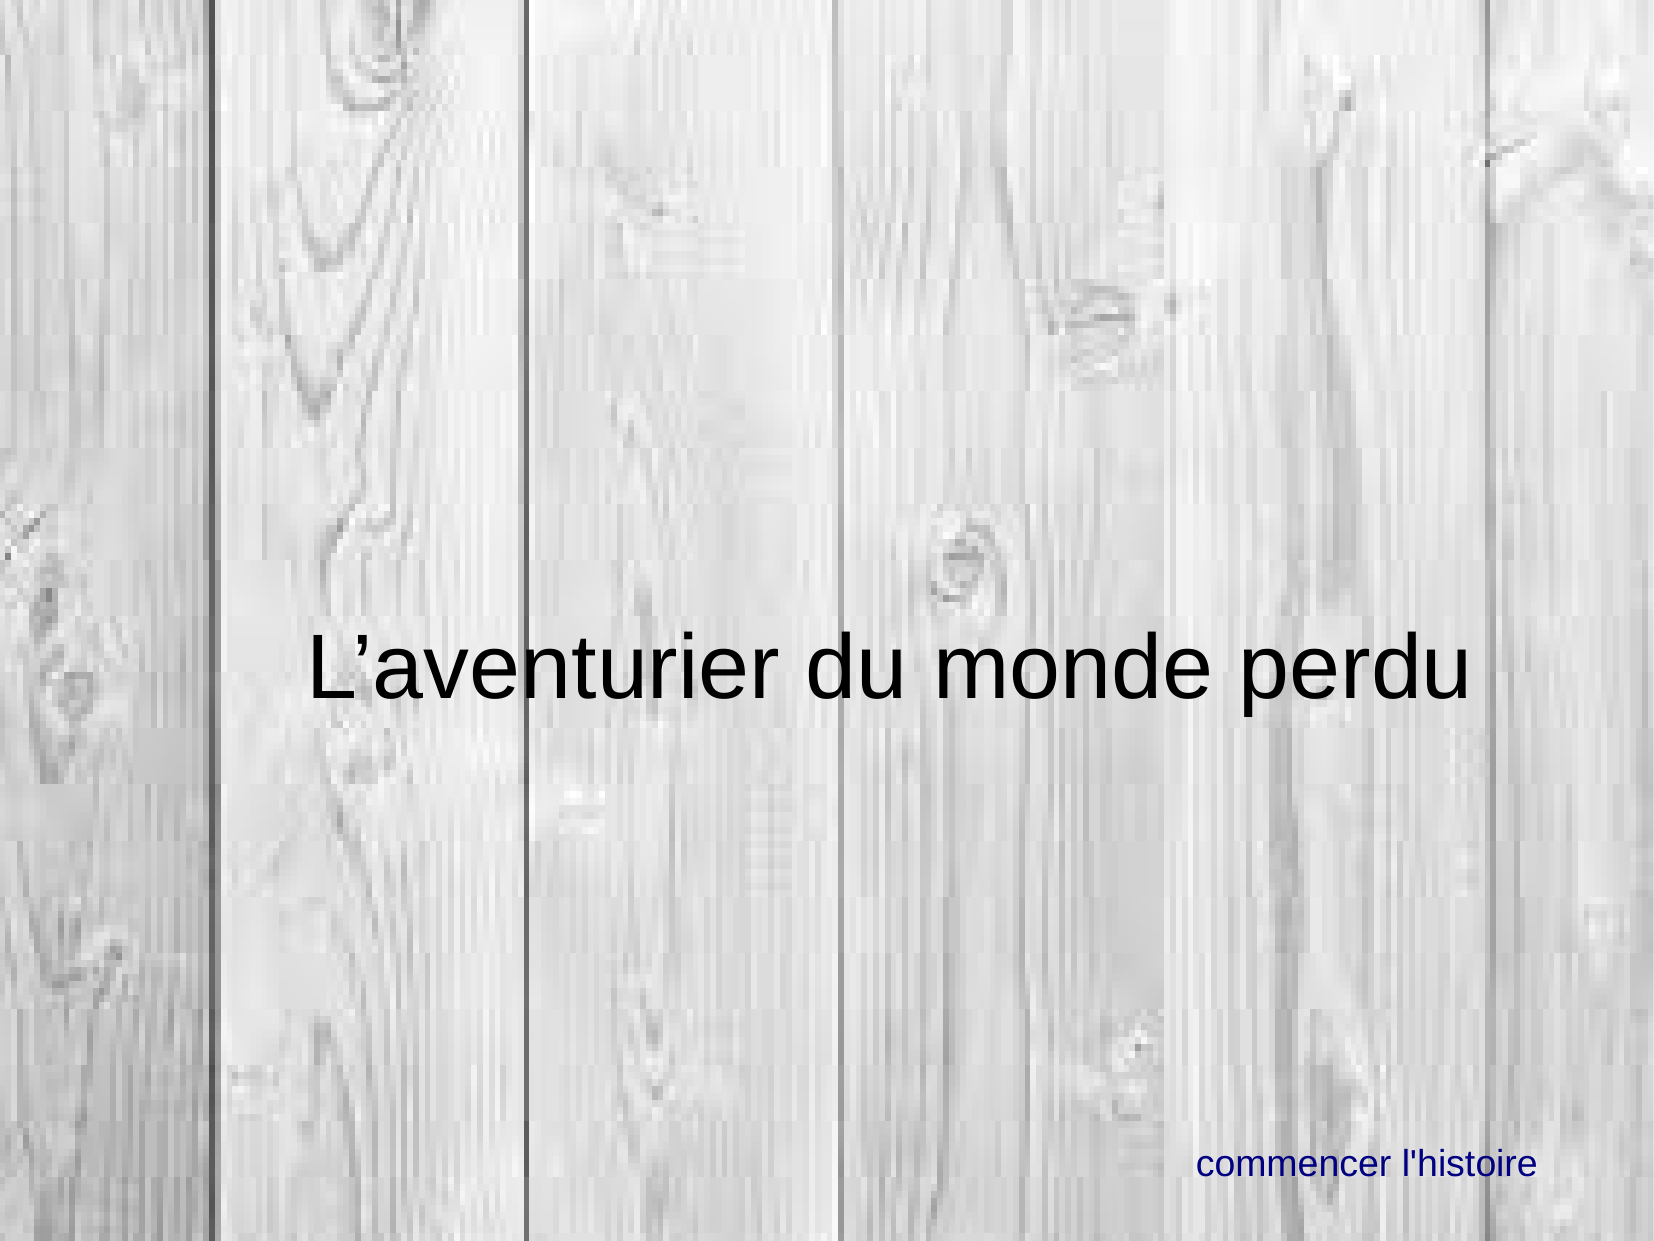

#
 L’aventurier du monde perdu
commencer l'histoire